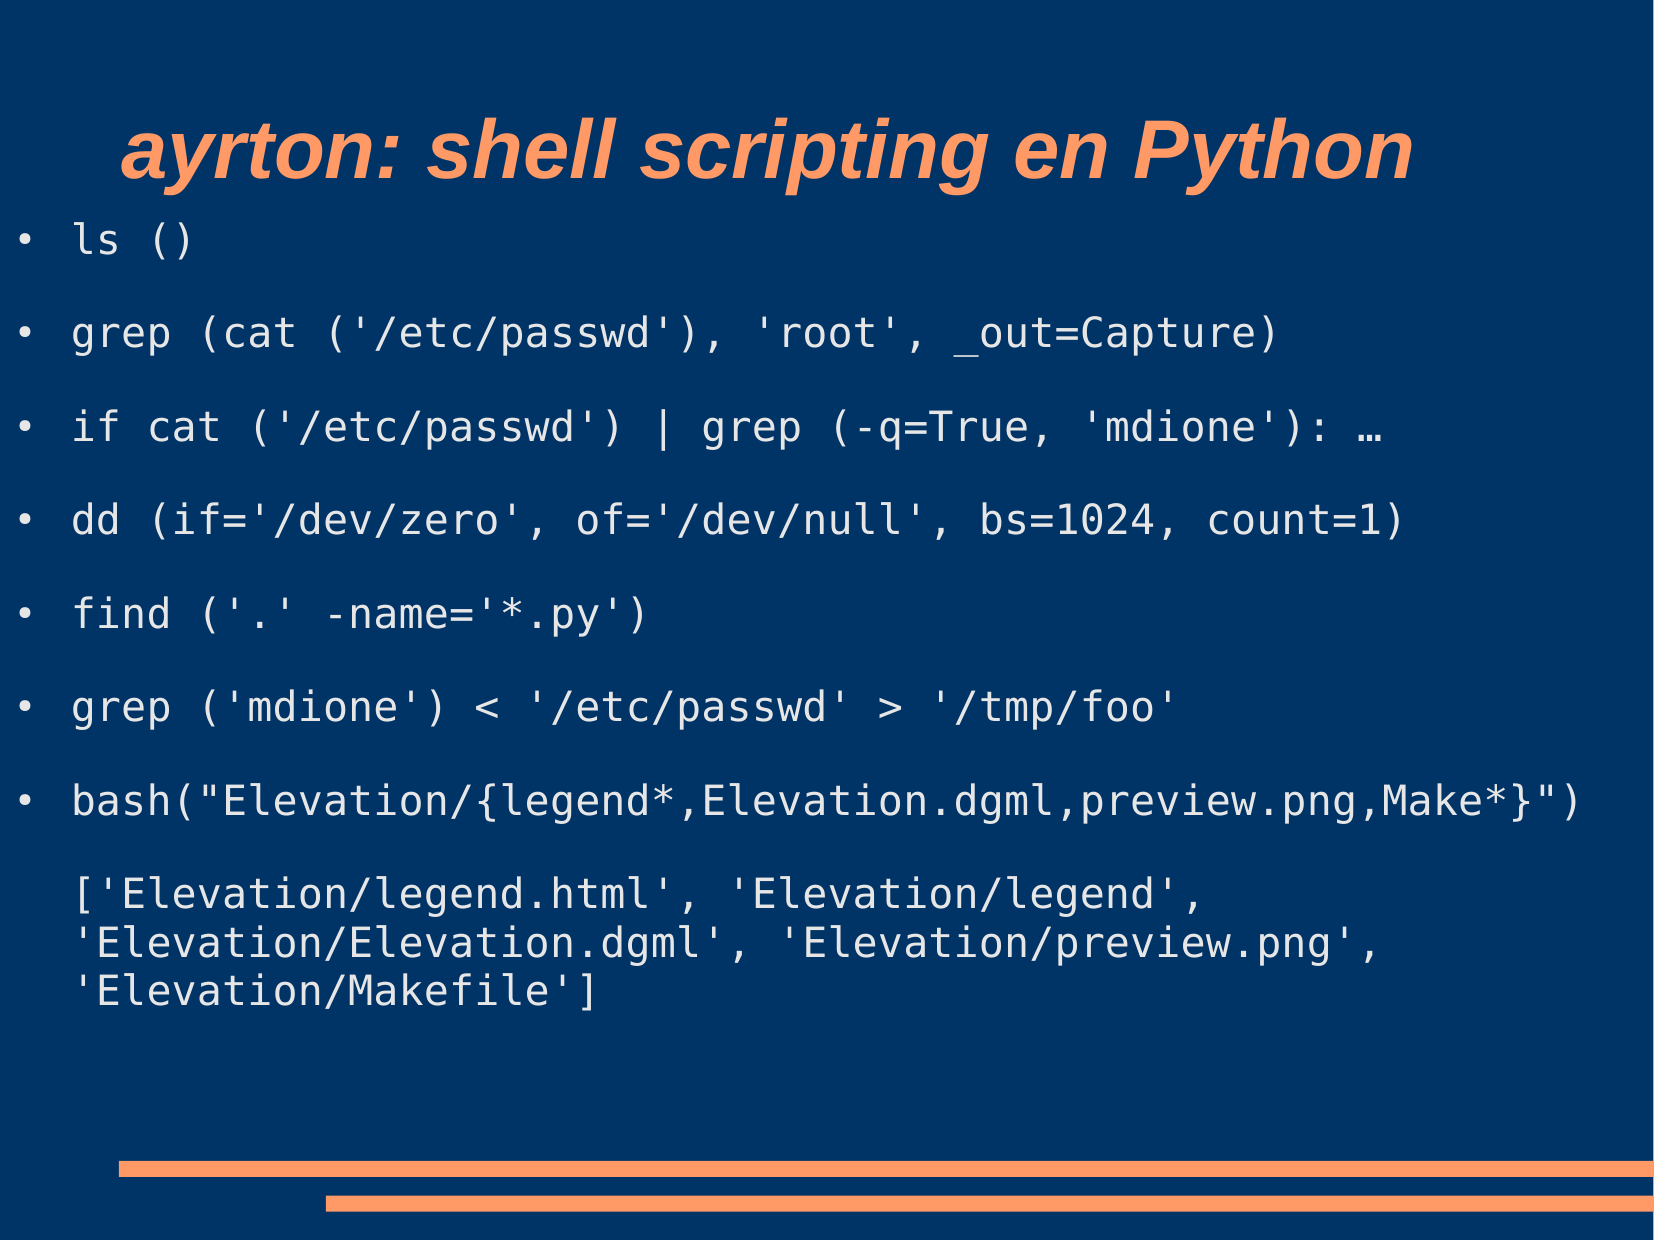

# ayrton: shell scripting en Python
ls ()
grep (cat ('/etc/passwd'), 'root', _out=Capture)
if cat ('/etc/passwd') | grep (-q=True, 'mdione'): …
dd (if='/dev/zero', of='/dev/null', bs=1024, count=1)
find ('.' -name='*.py')
grep ('mdione') < '/etc/passwd' > '/tmp/foo'
bash("Elevation/{legend*,Elevation.dgml,preview.png,Make*}")
['Elevation/legend.html', 'Elevation/legend', 'Elevation/Elevation.dgml', 'Elevation/preview.png', 'Elevation/Makefile']